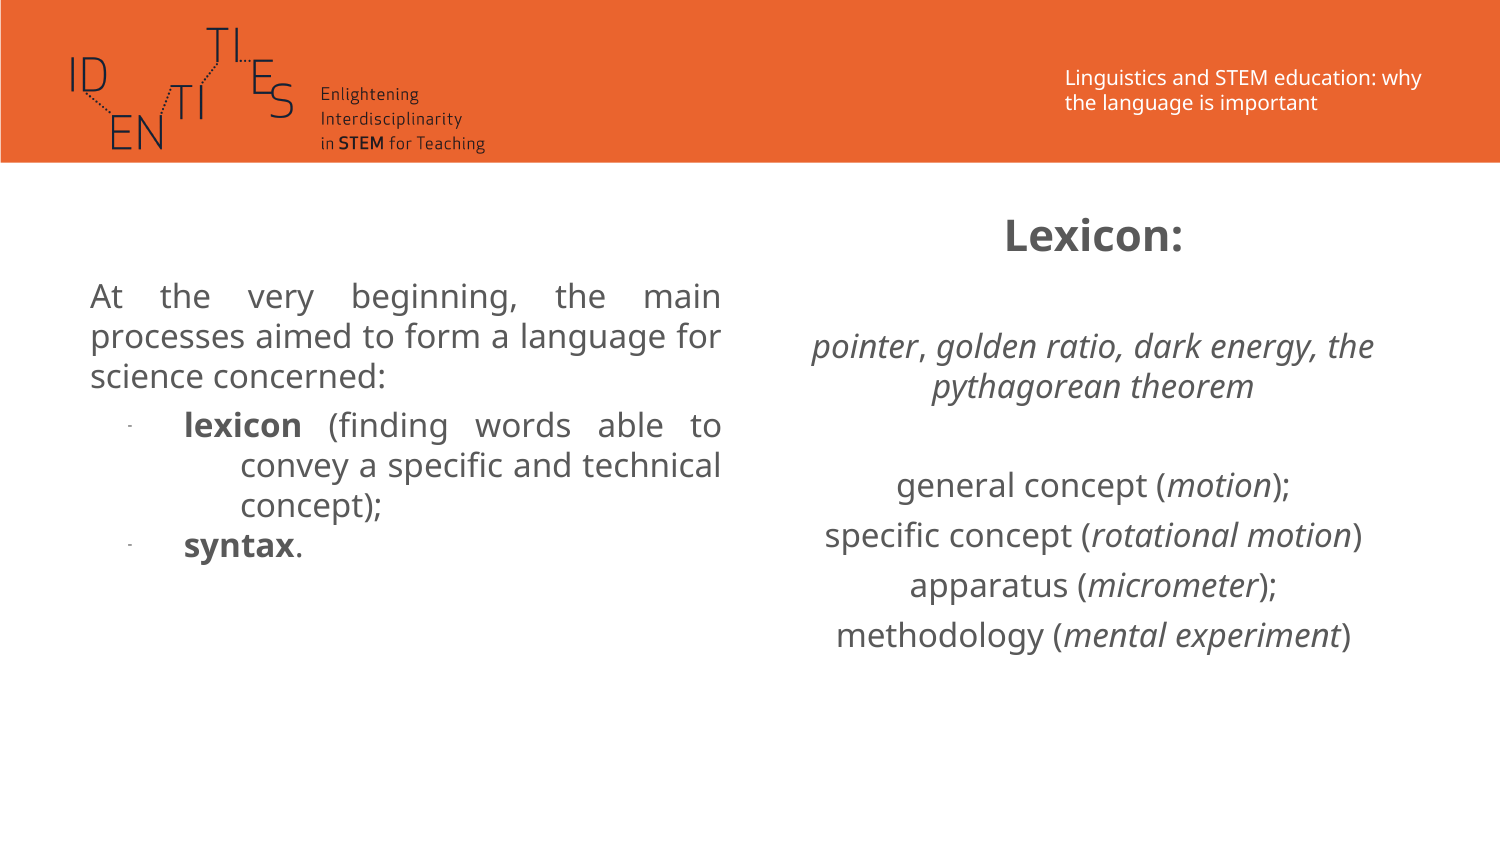

#
Linguistics and STEM education: why the language is important
Lexicon:
At the very beginning, the main processes aimed to form a language for science concerned:
lexicon (finding words able to convey a specific and technical concept);
syntax.
pointer, golden ratio, dark energy, the pythagorean theorem
general concept (motion);
specific concept (rotational motion)
apparatus (micrometer);
methodology (mental experiment)